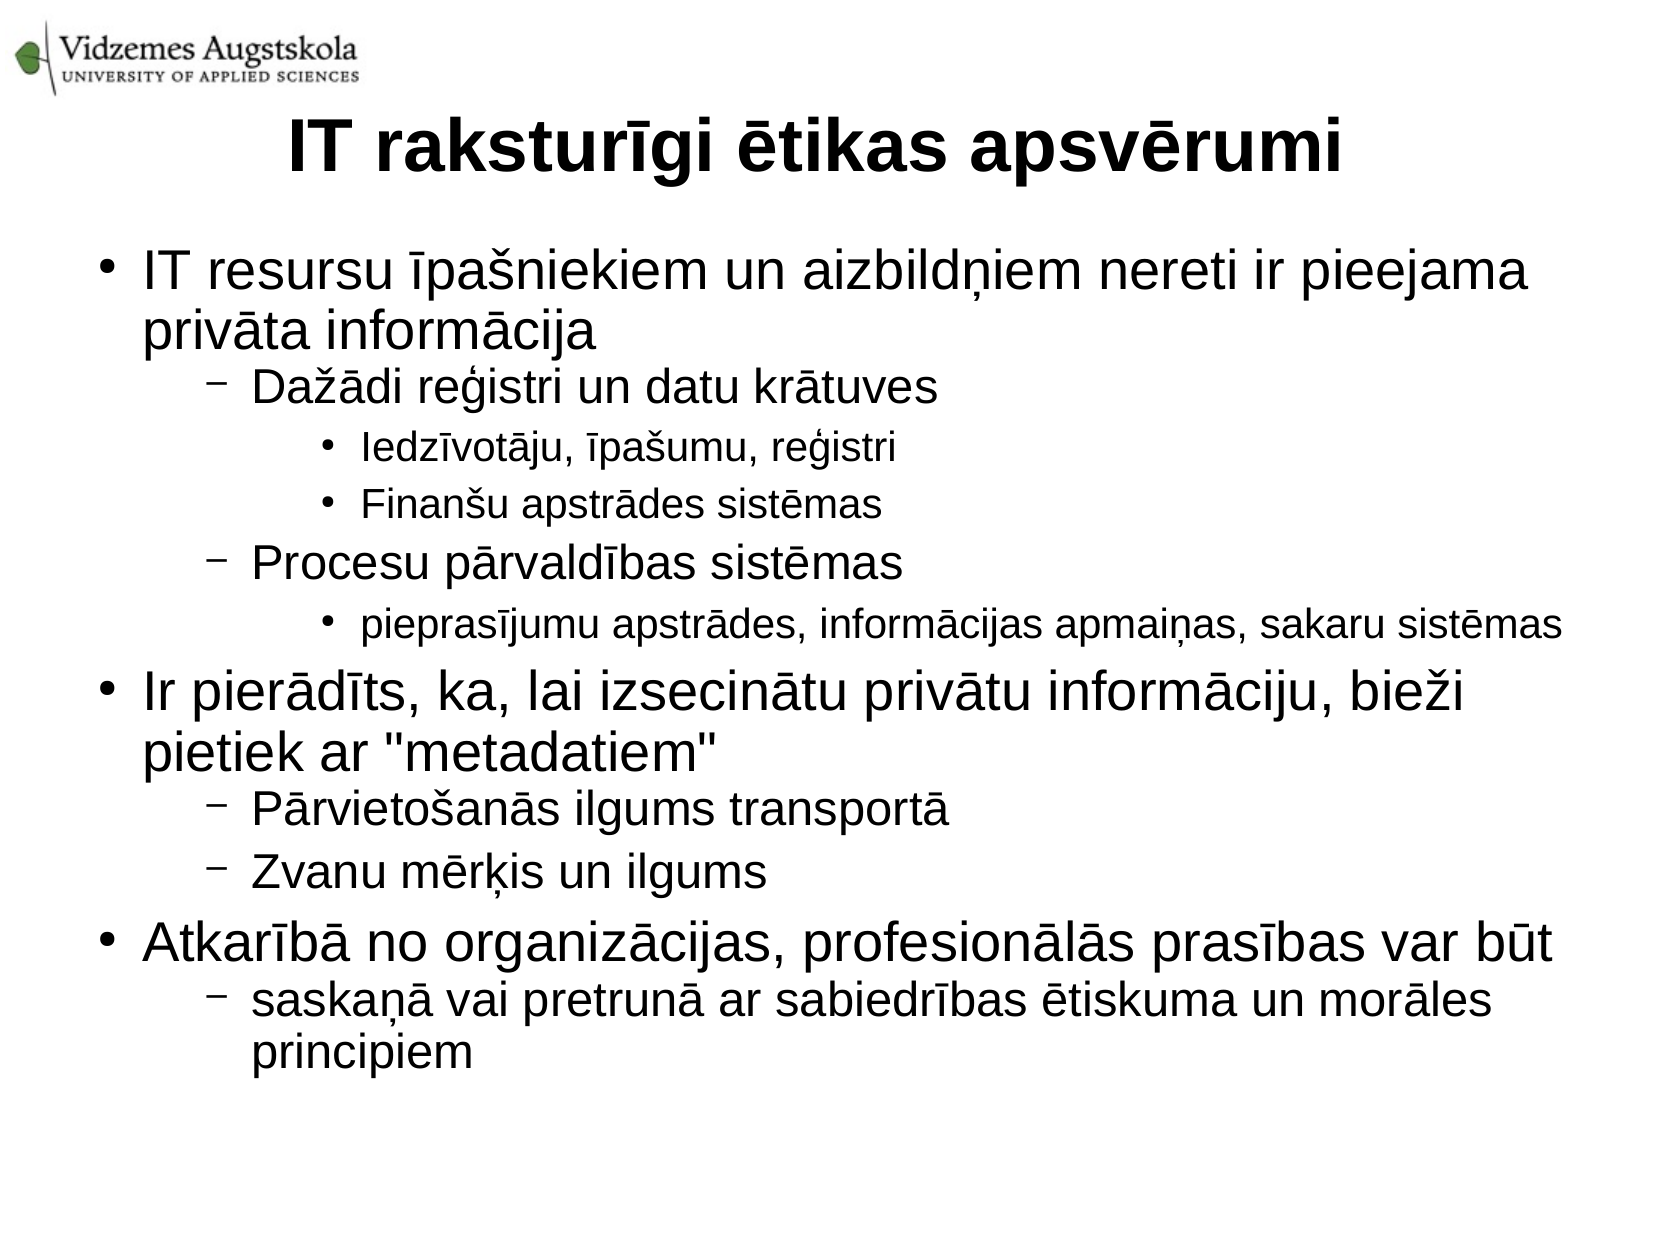

# IT raksturīgi ētikas apsvērumi
IT resursu īpašniekiem un aizbildņiem nereti ir pieejama privāta informācija
Dažādi reģistri un datu krātuves
Iedzīvotāju, īpašumu, reģistri
Finanšu apstrādes sistēmas
Procesu pārvaldības sistēmas
pieprasījumu apstrādes, informācijas apmaiņas, sakaru sistēmas
Ir pierādīts, ka, lai izsecinātu privātu informāciju, bieži pietiek ar "metadatiem"
Pārvietošanās ilgums transportā
Zvanu mērķis un ilgums
Atkarībā no organizācijas, profesionālās prasības var būt
saskaņā vai pretrunā ar sabiedrības ētiskuma un morāles principiem